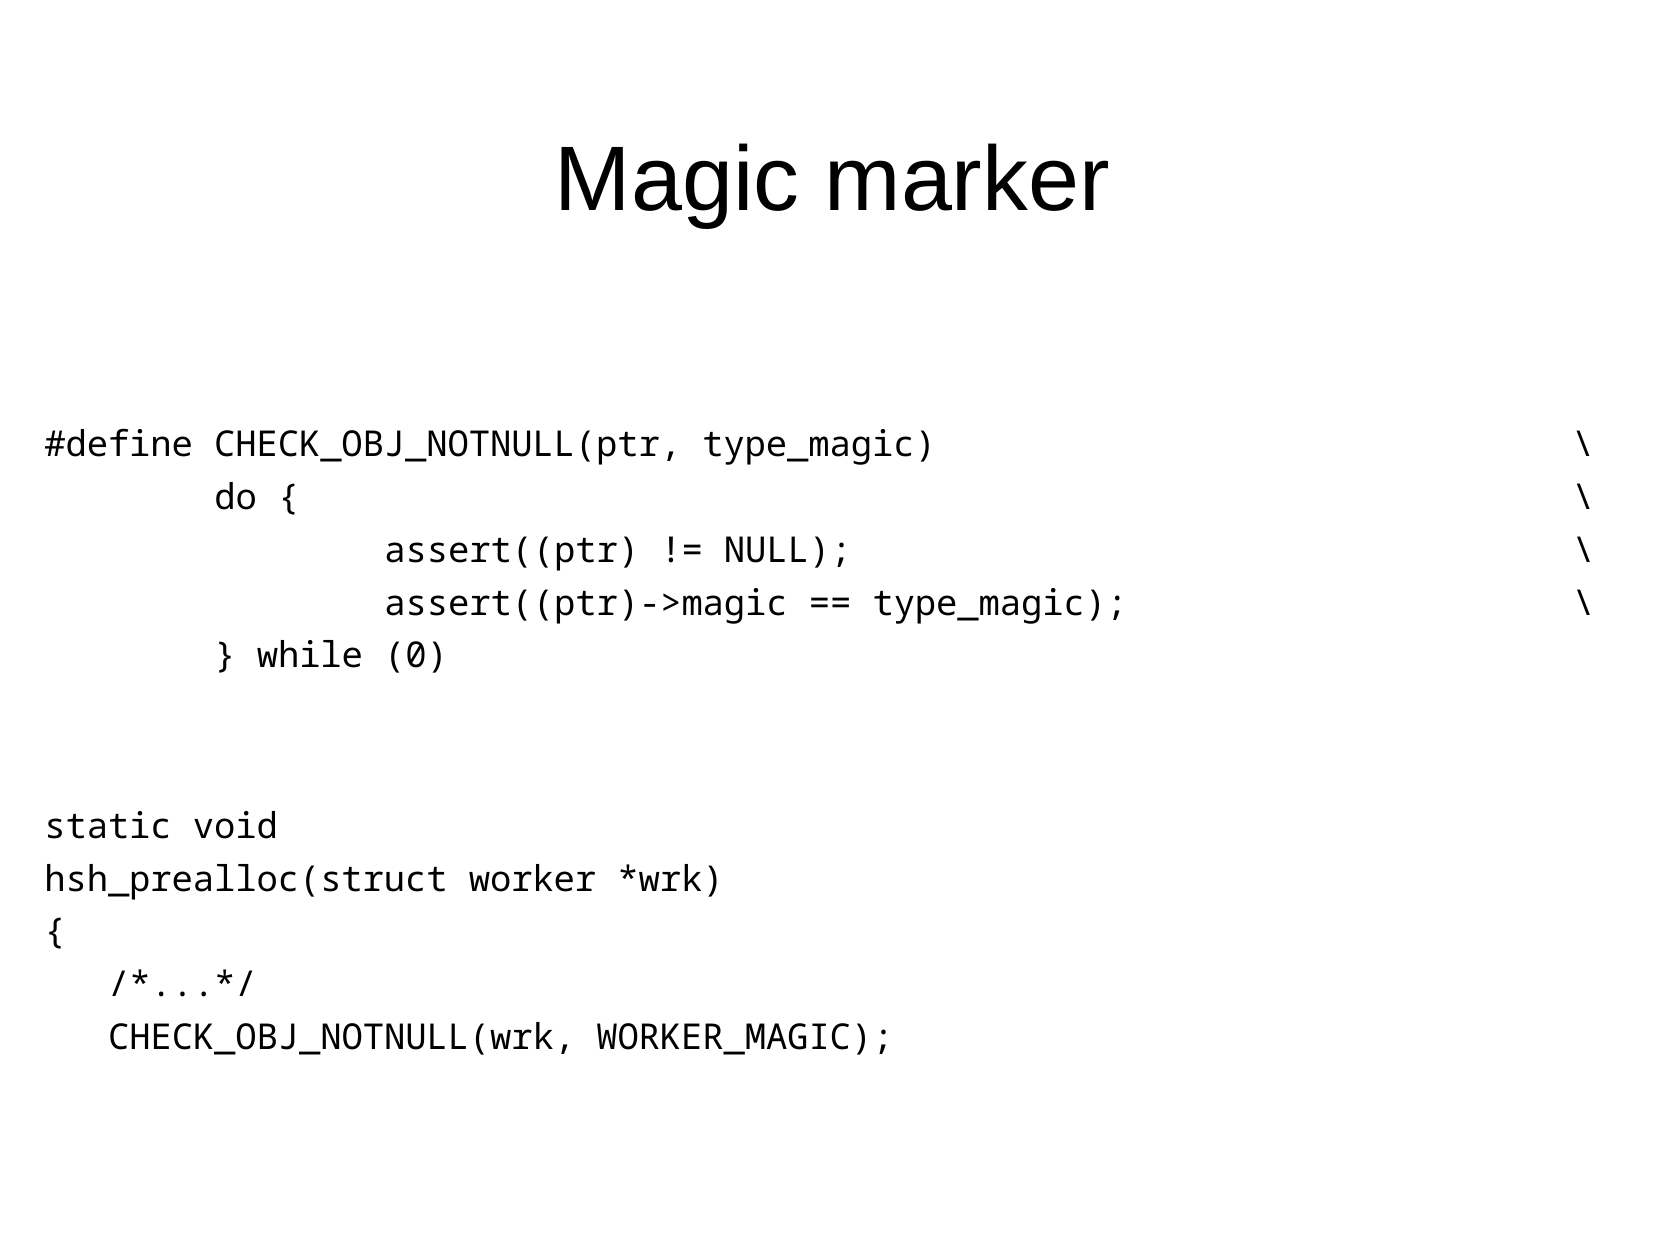

# Magic marker
#define CHECK_OBJ_NOTNULL(ptr, type_magic) \
 do { \
 assert((ptr) != NULL); \
 assert((ptr)->magic == type_magic); \
 } while (0)
static void
hsh_prealloc(struct worker *wrk)
{
 /*...*/
 CHECK_OBJ_NOTNULL(wrk, WORKER_MAGIC);